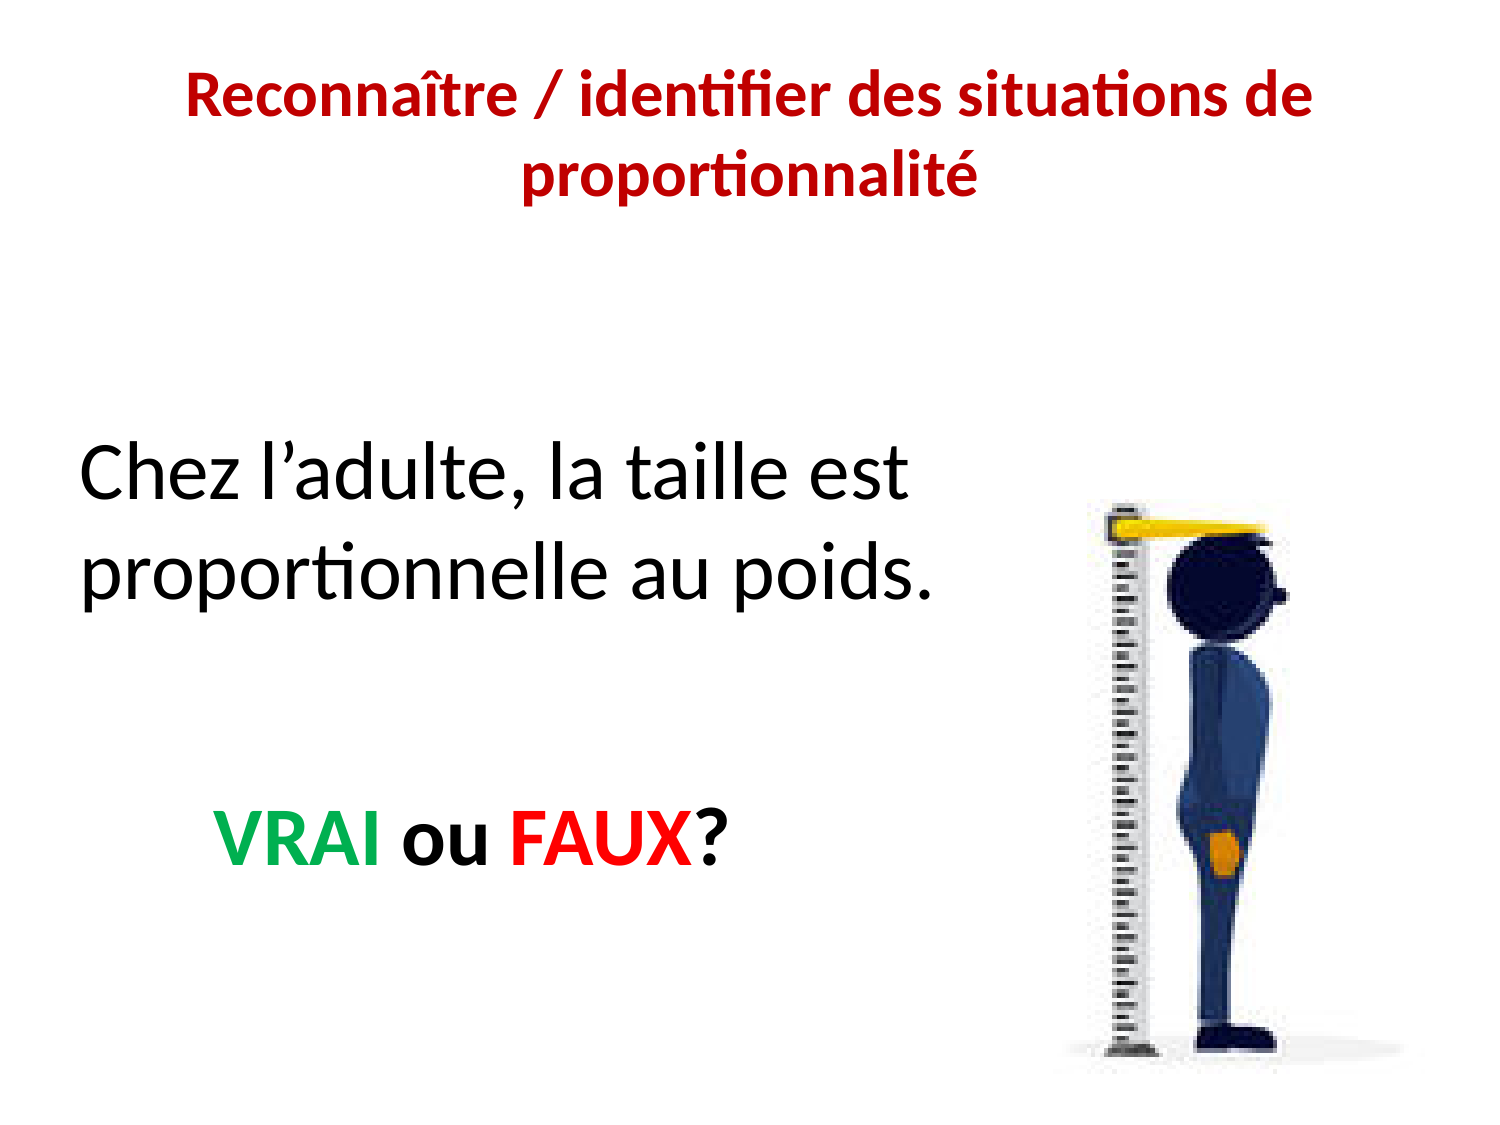

Reconnaître / identifier des situations de proportionnalité
Chez l’adulte, la taille est proportionnelle au poids.
VRAI ou FAUX?